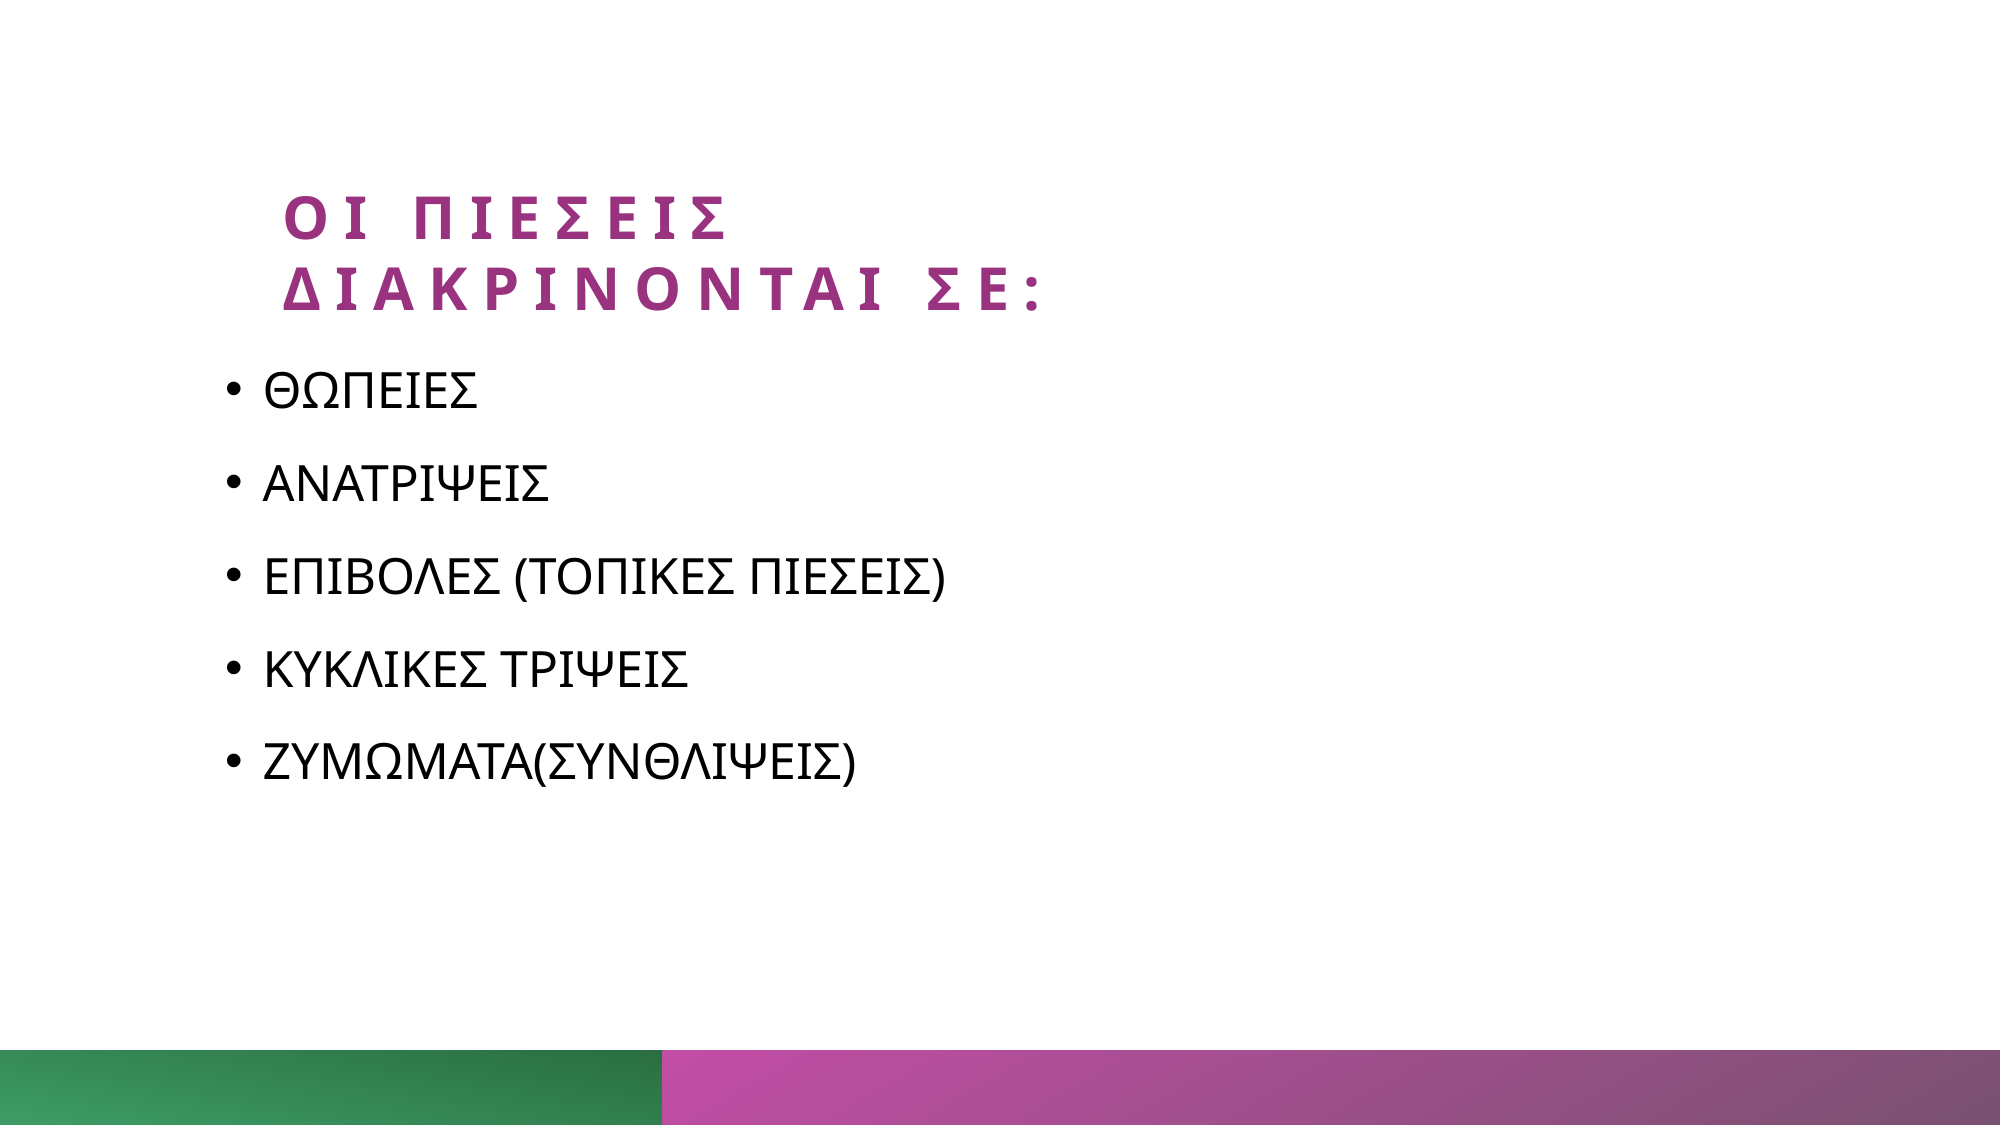

# ΟΙ ΠΙΕΣΕΙΣ ΔΙΑΚΡΙΝΟΝΤΑΙ ΣΕ:
ΘΩΠΕΙΕΣ
ΑΝΑΤΡΙΨΕΙΣ
ΕΠΙΒΟΛΕΣ (ΤΟΠΙΚΕΣ ΠΙΕΣΕΙΣ)
ΚΥΚΛΙΚΕΣ ΤΡΙΨΕΙΣ
ΖΥΜΩΜΑΤΑ(ΣΥΝΘΛΙΨΕΙΣ)